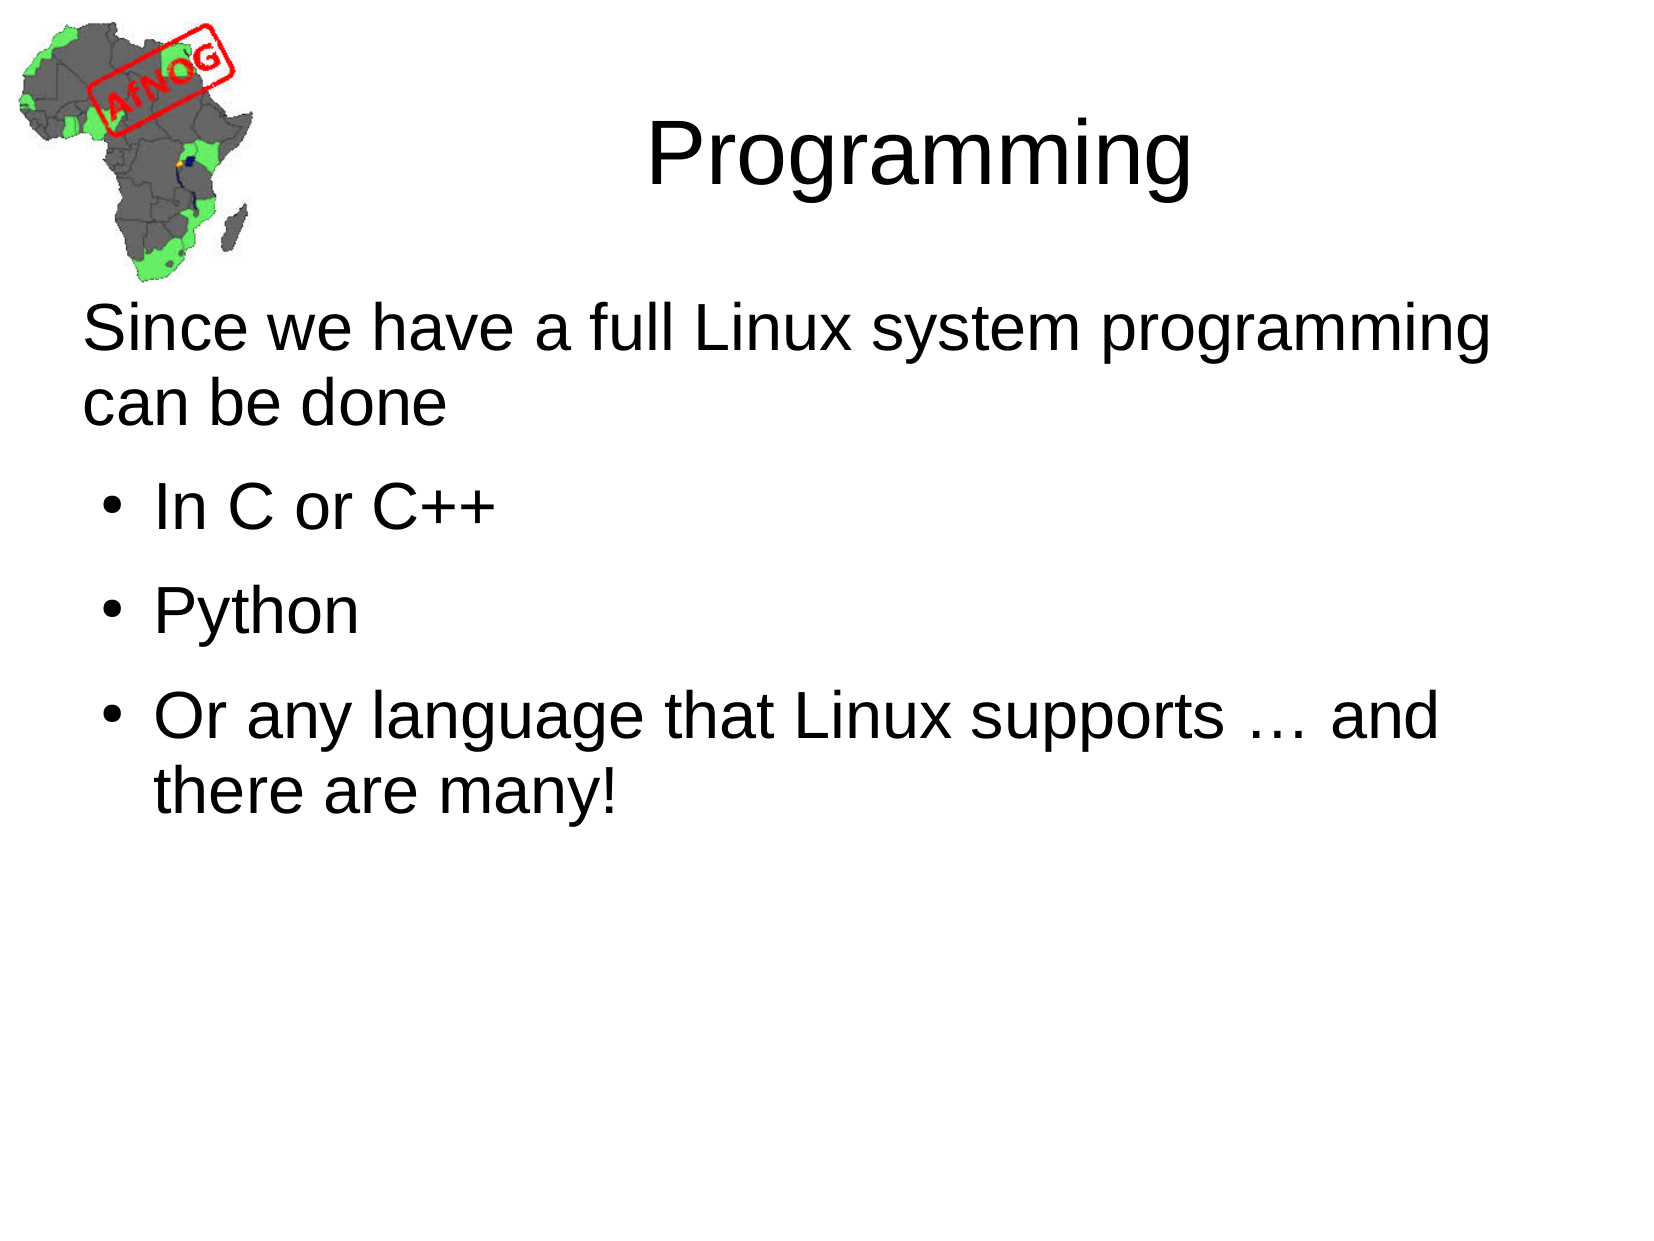

# Programming
Since we have a full Linux system programming can be done
In C or C++
Python
Or any language that Linux supports … and there are many!